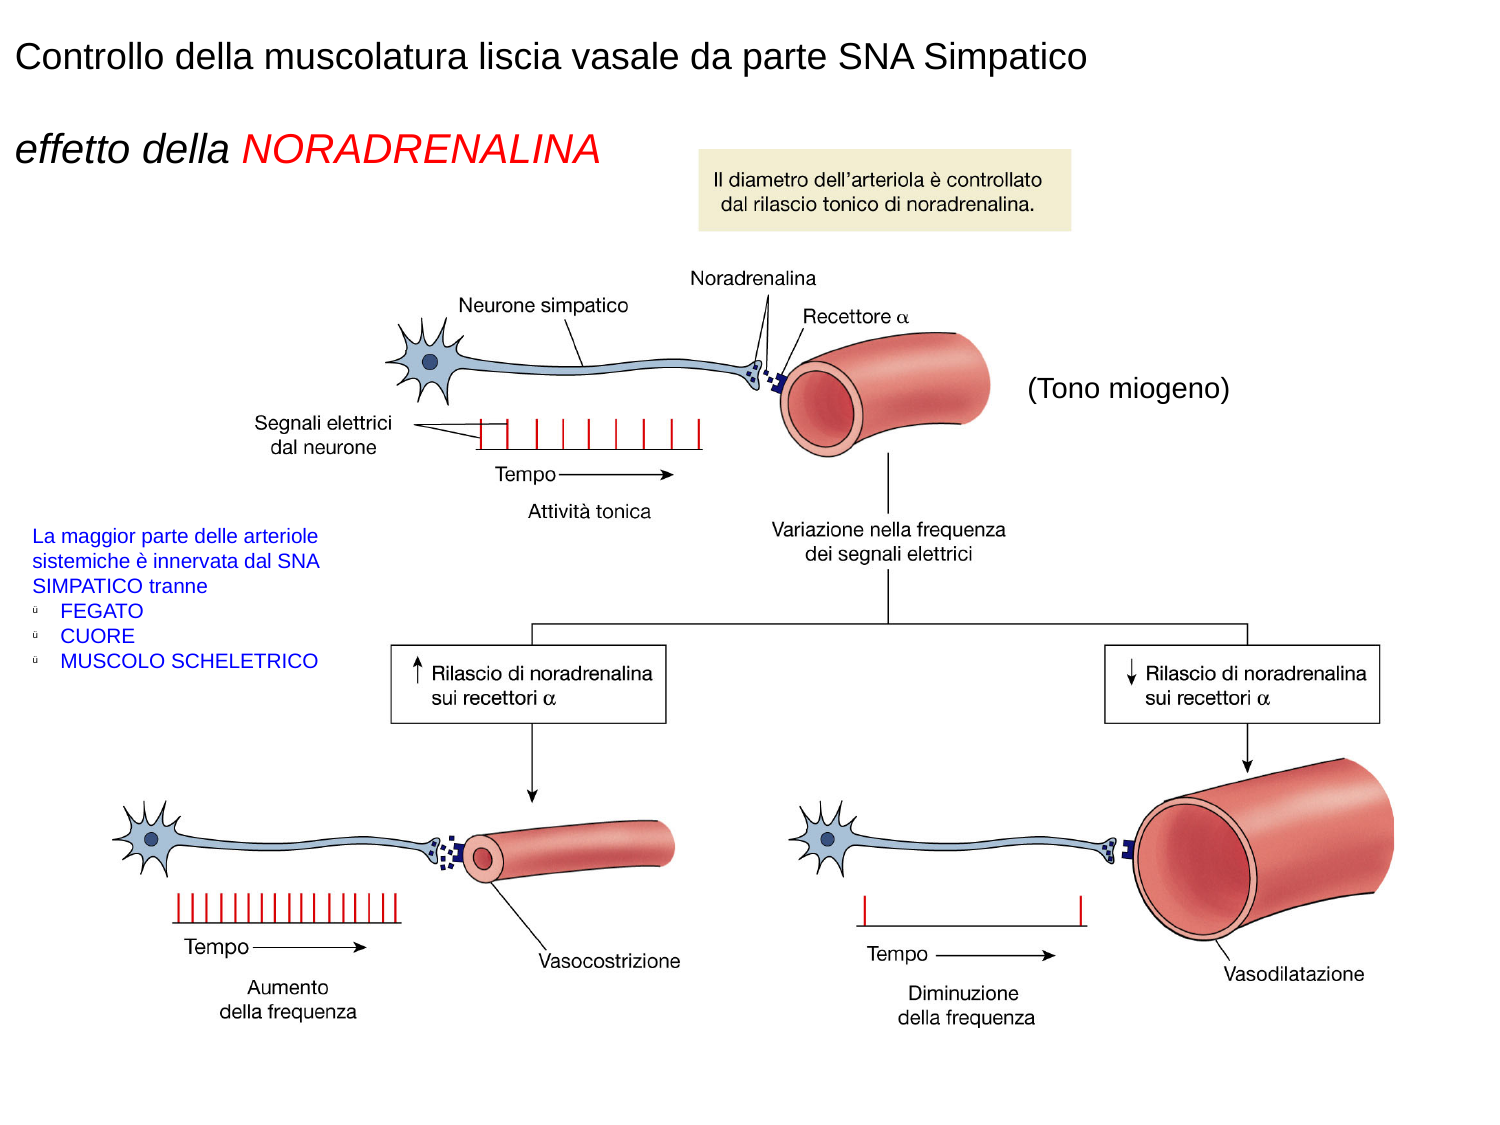

Controllo della muscolatura liscia vasale da parte SNA Simpatico
effetto della NORADRENALINA
(Tono miogeno)
La maggior parte delle arteriole sistemiche è innervata dal SNA SIMPATICO tranne
FEGATO
CUORE
MUSCOLO SCHELETRICO